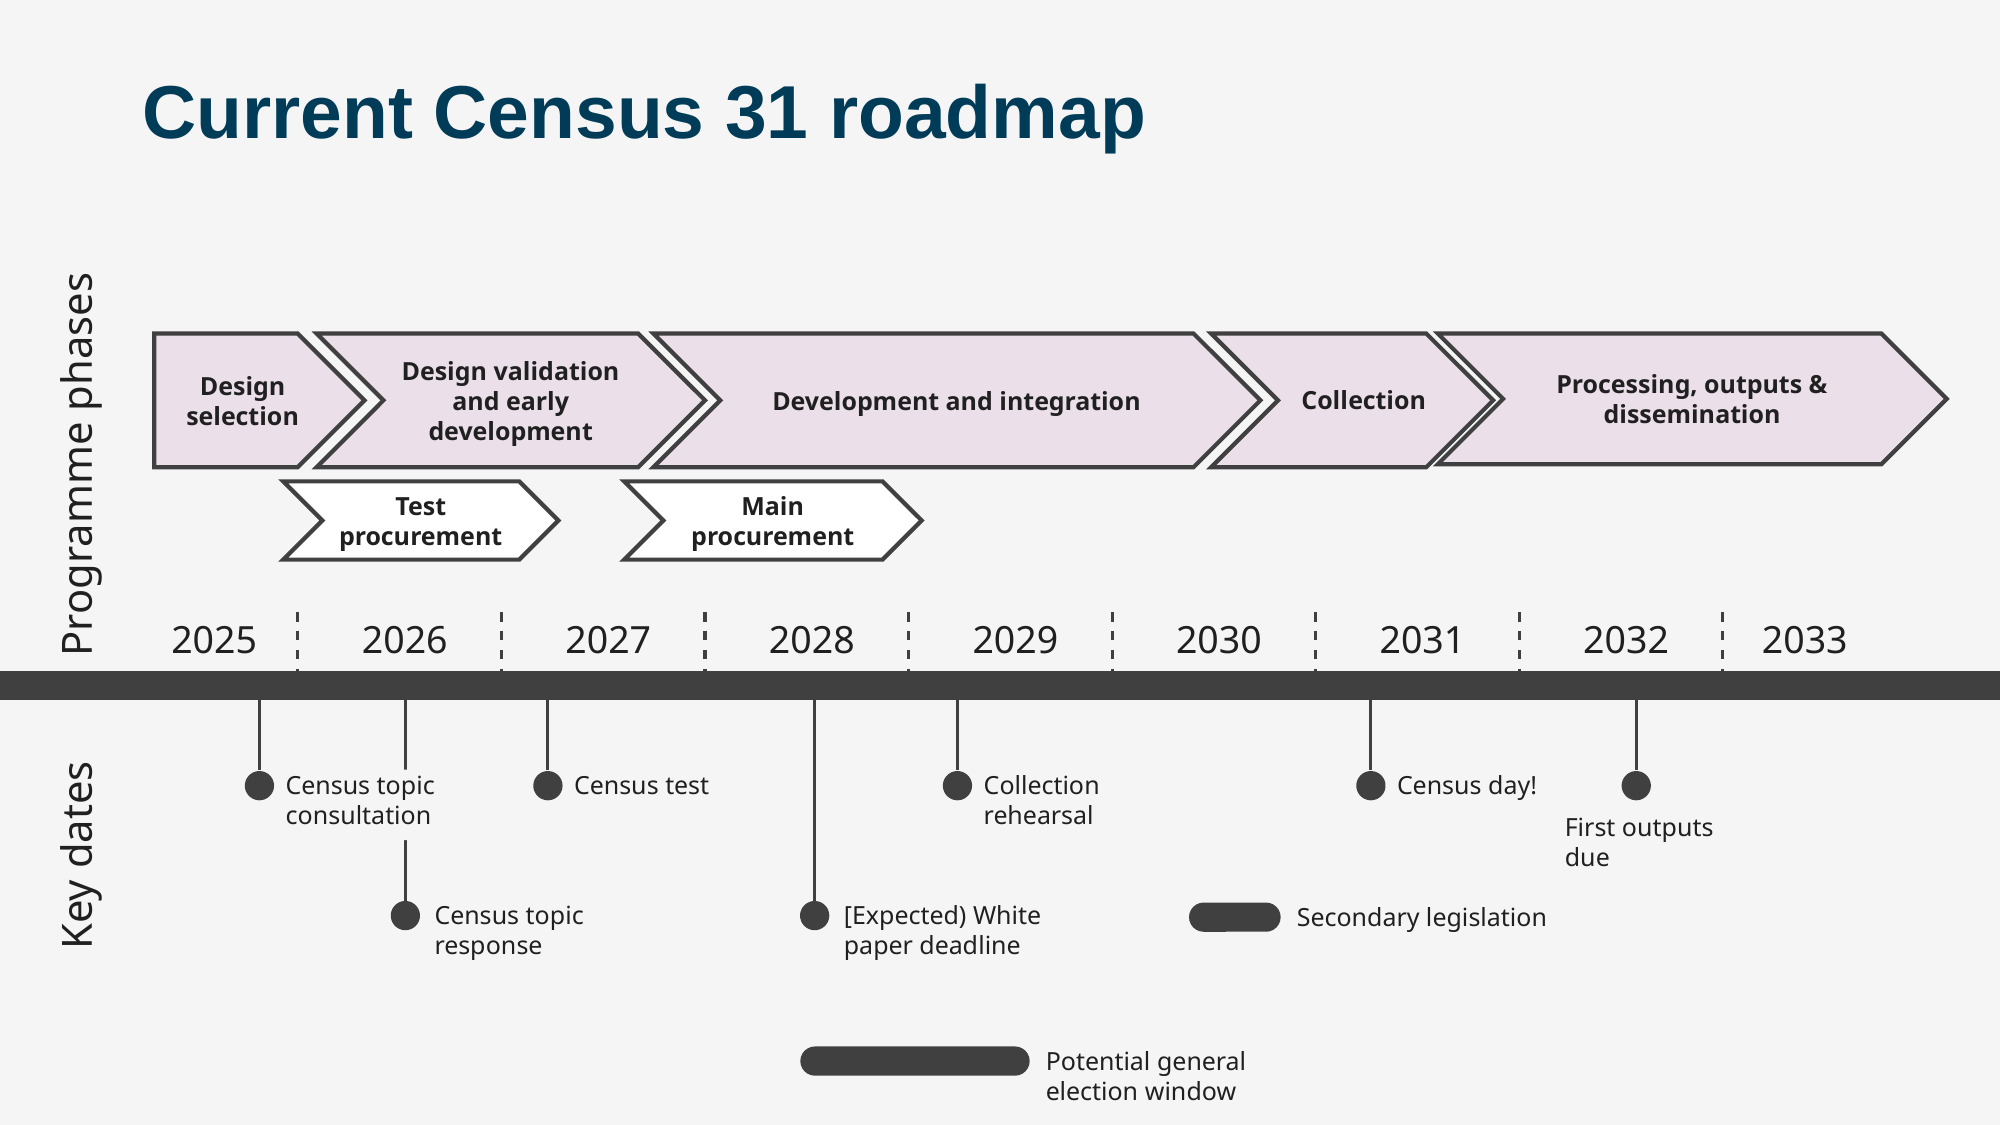

# Current Census 31 roadmap
Design selection
Design validation and early development
Development and integration
Processing, outputs & dissemination
Collection
Programme phases
Test procurement
Main procurement
 2025
 2026
 2027
 2028
 2029
 2030
 2031
 2032
 2033
Census topic consultation
Census test
Collection rehearsal
Census day!
Key dates
First outputs due
Census topic response
[Expected) White paper deadline
Secondary legislation
Potential general election window